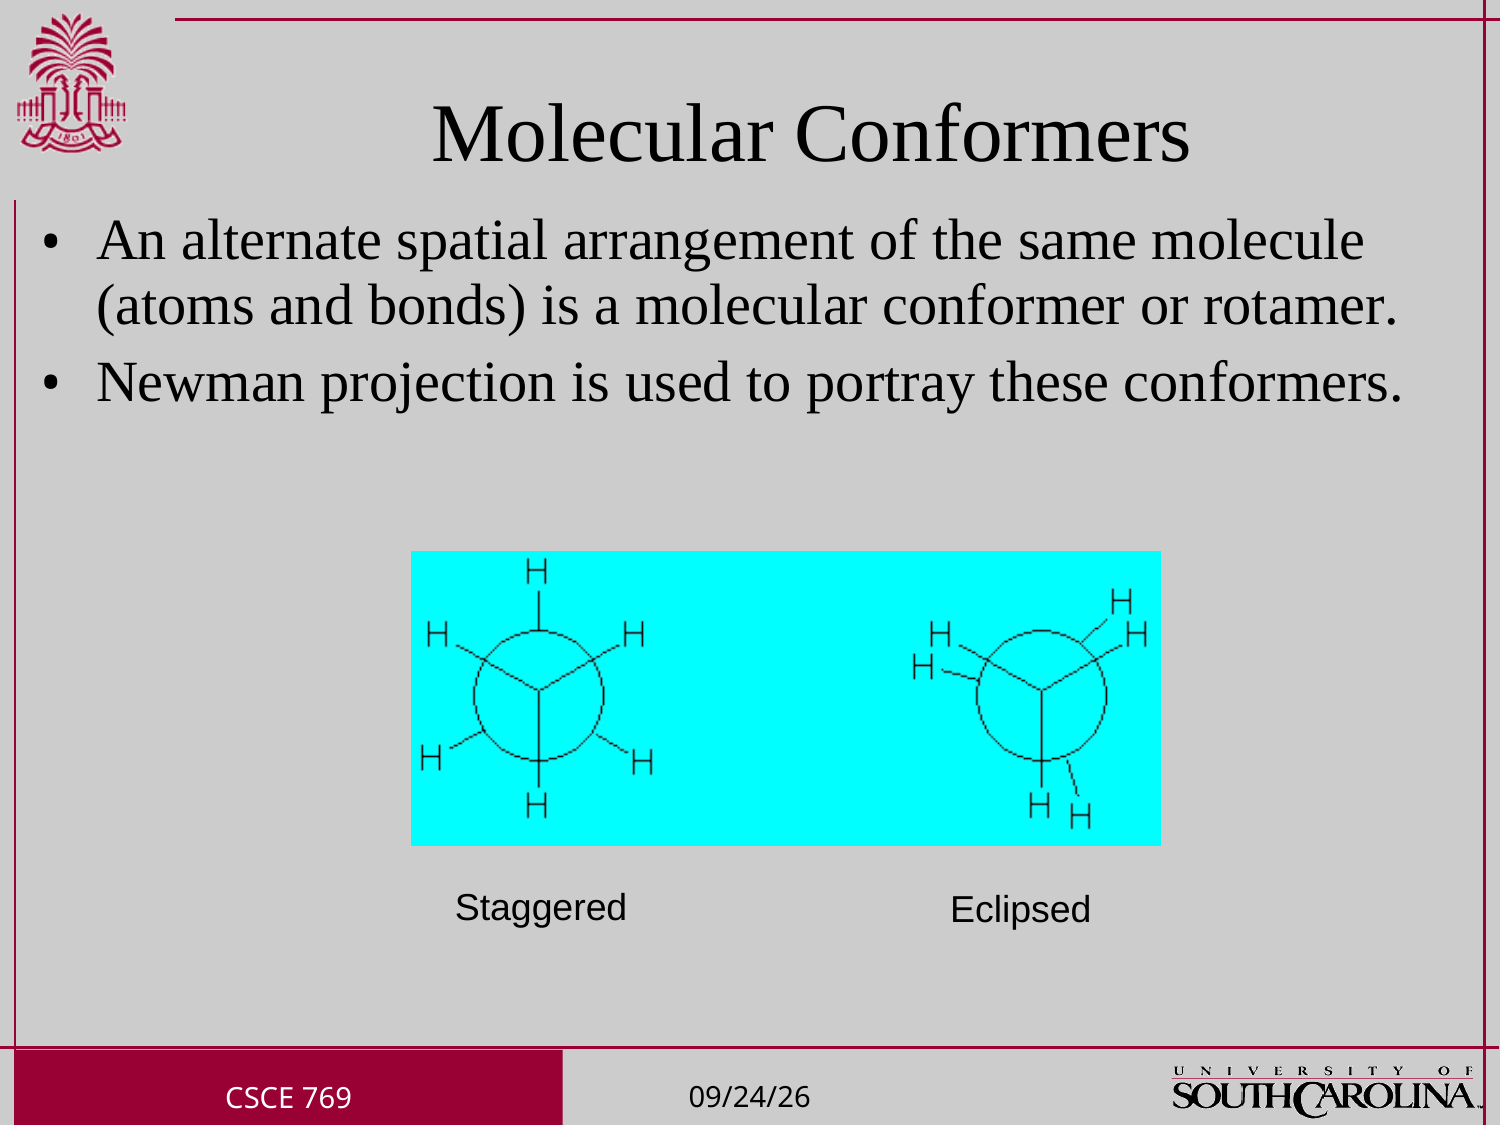

# Molecular Conformers
An alternate spatial arrangement of the same molecule (atoms and bonds) is a molecular conformer or rotamer.
Newman projection is used to portray these conformers.
Staggered
Eclipsed